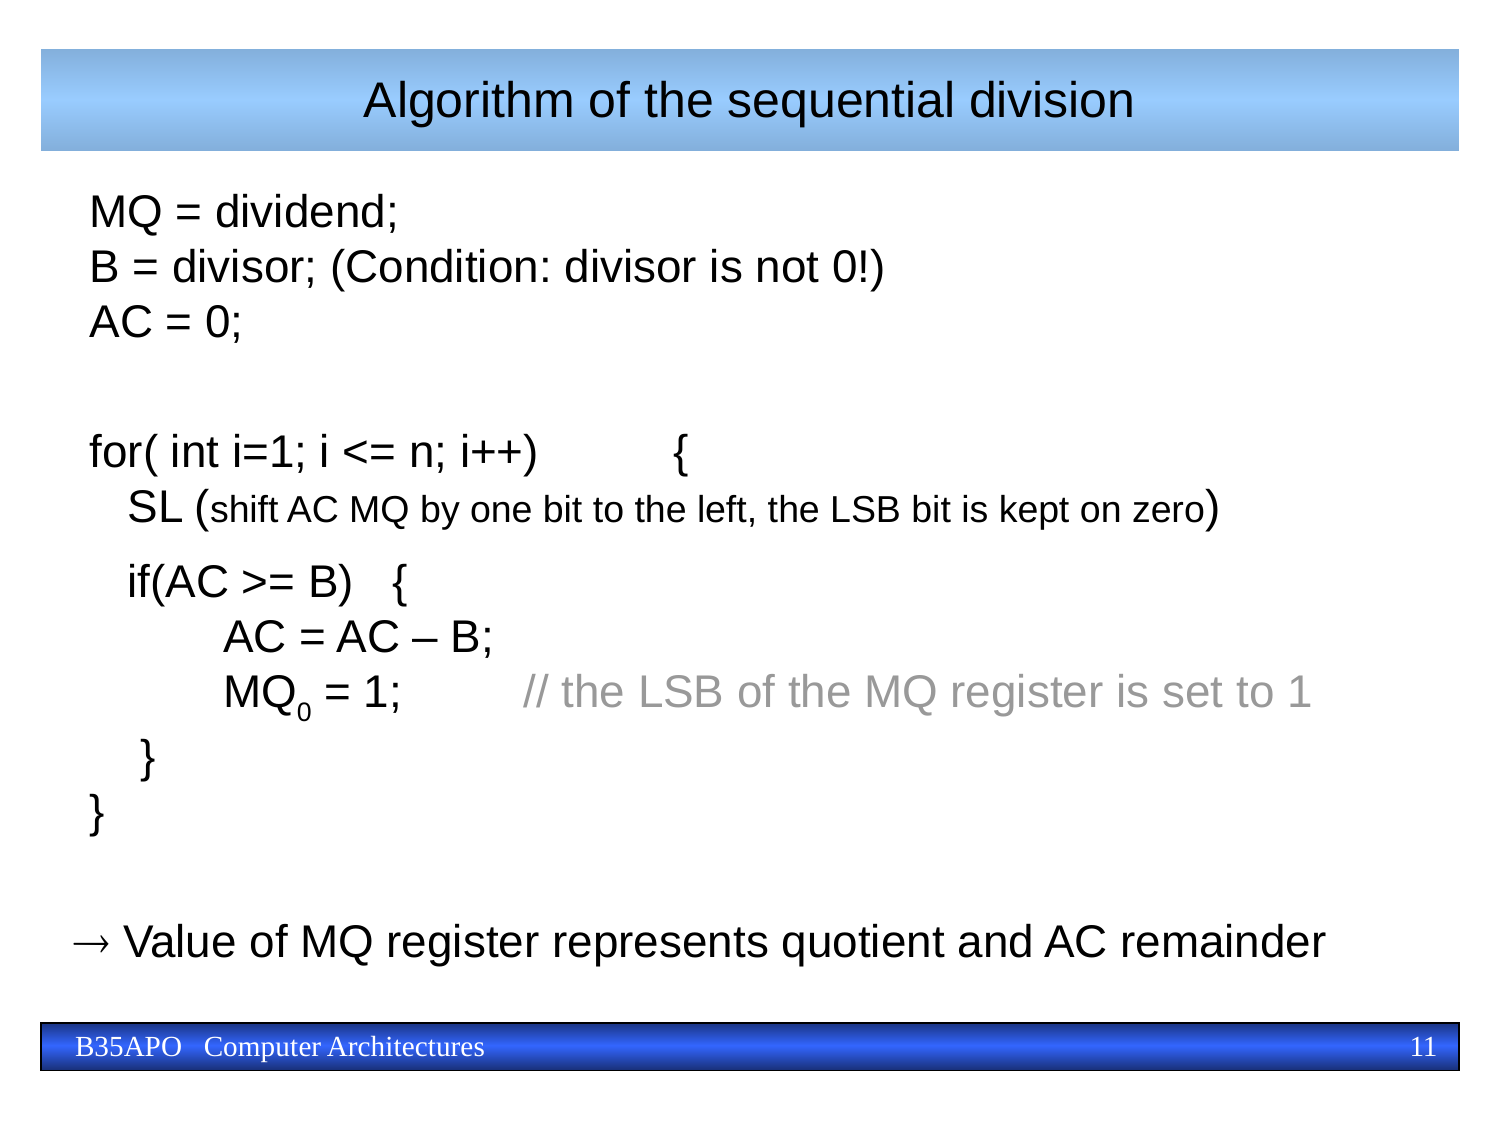

# Algorithm of the sequential division
MQ = dividend;
B = divisor; (Condition: divisor is not 0!)
AC = 0;
for( int i=1; i <= n; i++)	{
 SL (shift AC MQ by one bit to the left, the LSB bit is kept on zero)
 if(AC >= B) {
	AC = AC – B;
	MQ0 = 1;	// the LSB of the MQ register is set to 1
 }
}
 Value of MQ register represents quotient and AC remainder
B35APO Computer Architectures
11